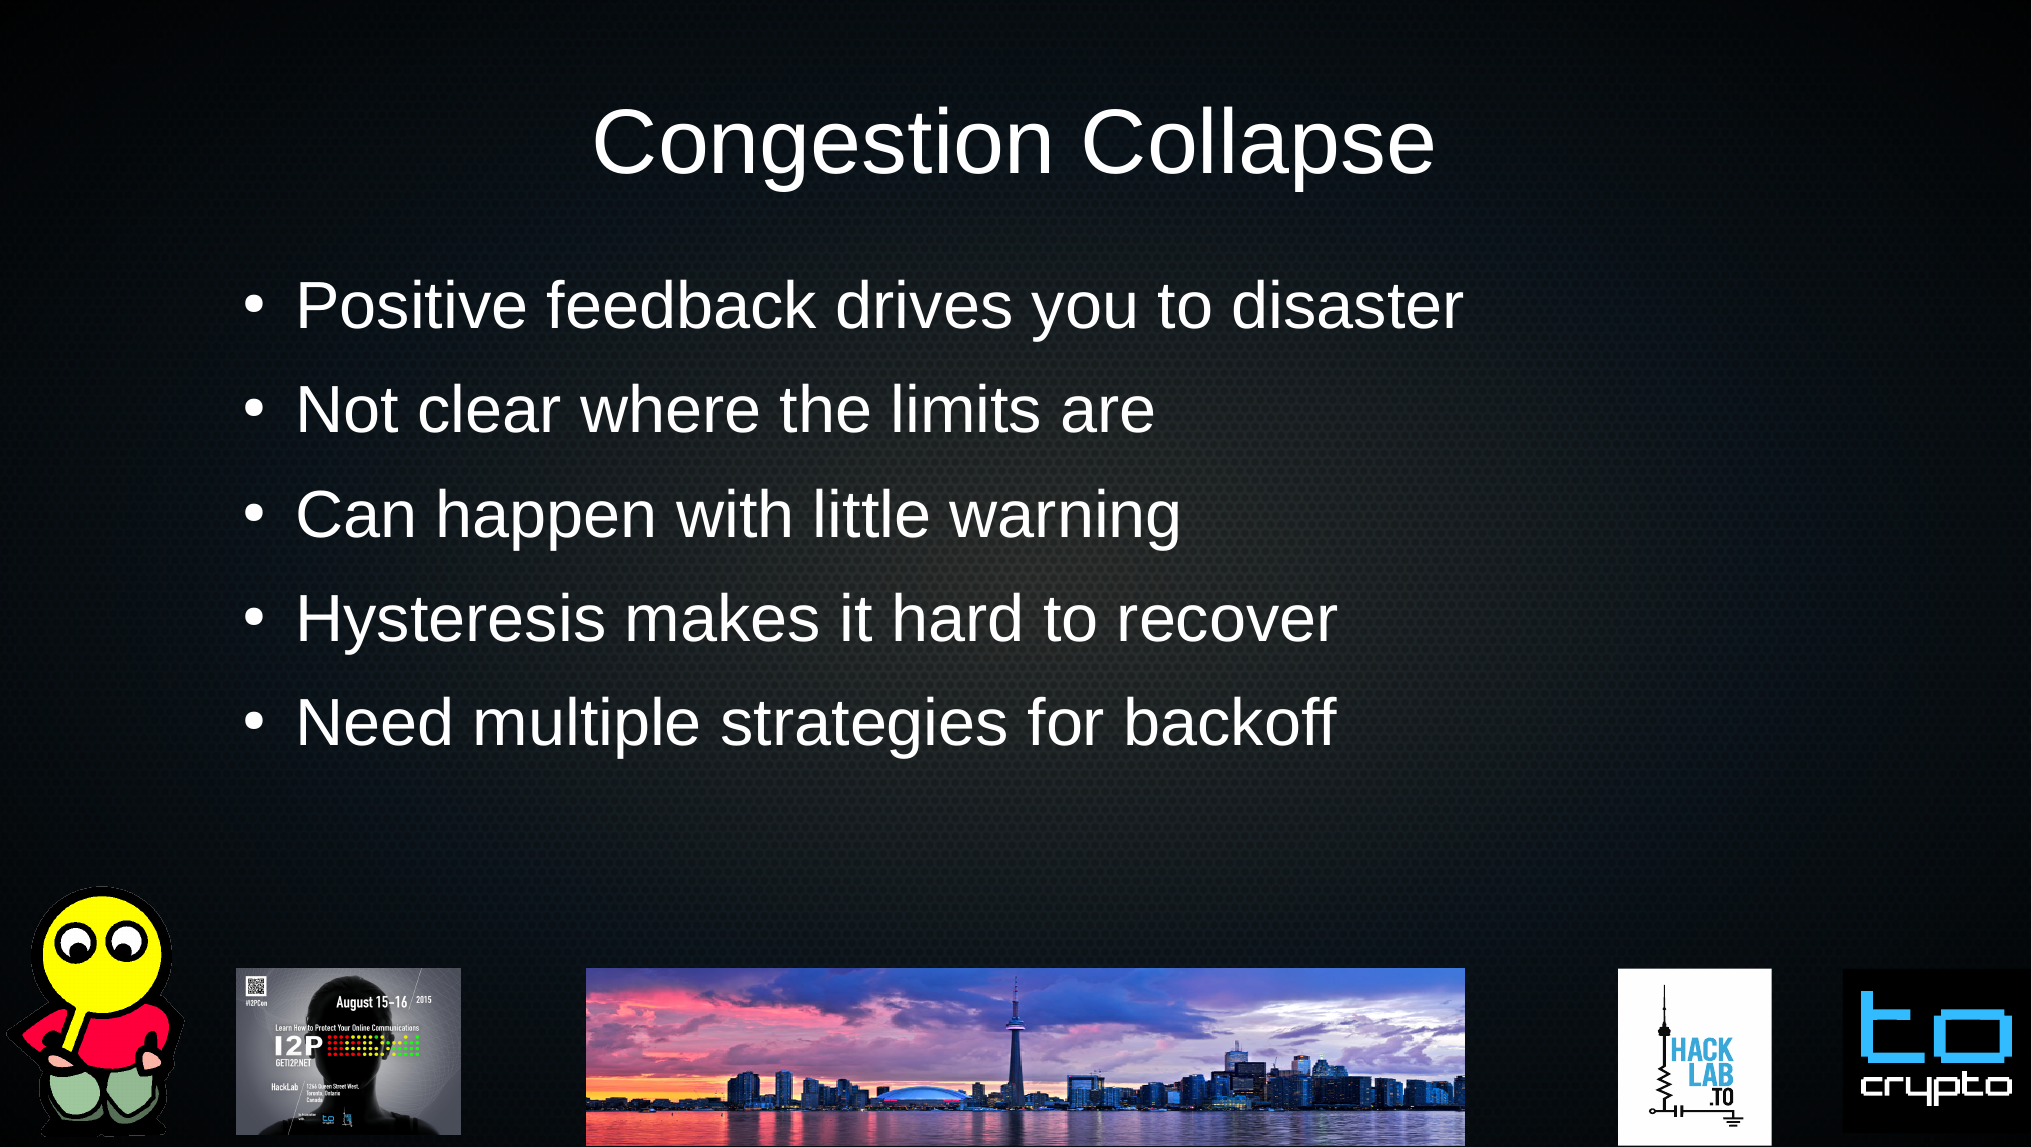

# Congestion Collapse
Positive feedback drives you to disaster
Not clear where the limits are
Can happen with little warning
Hysteresis makes it hard to recover
Need multiple strategies for backoff
6